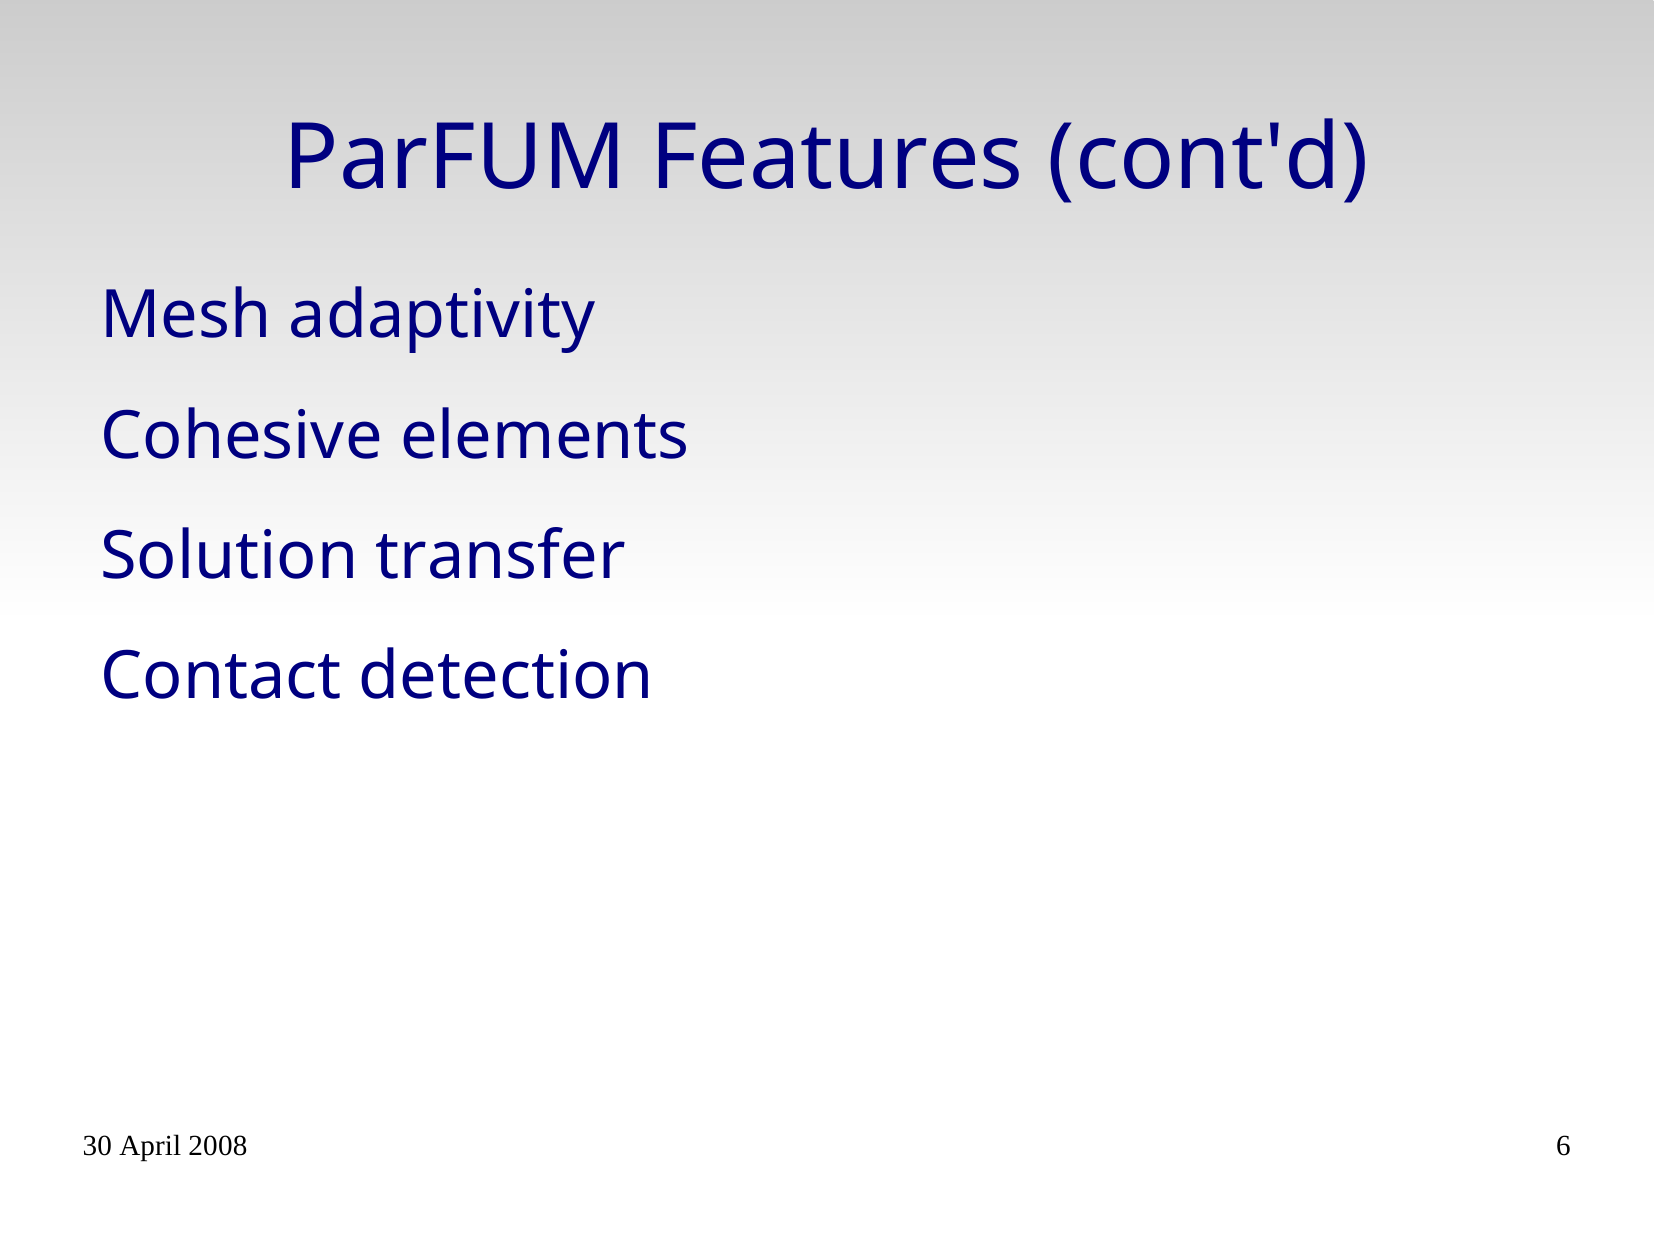

# ParFUM Features (cont'd)
Mesh adaptivity
Cohesive elements
Solution transfer
Contact detection
30 April 2008
6